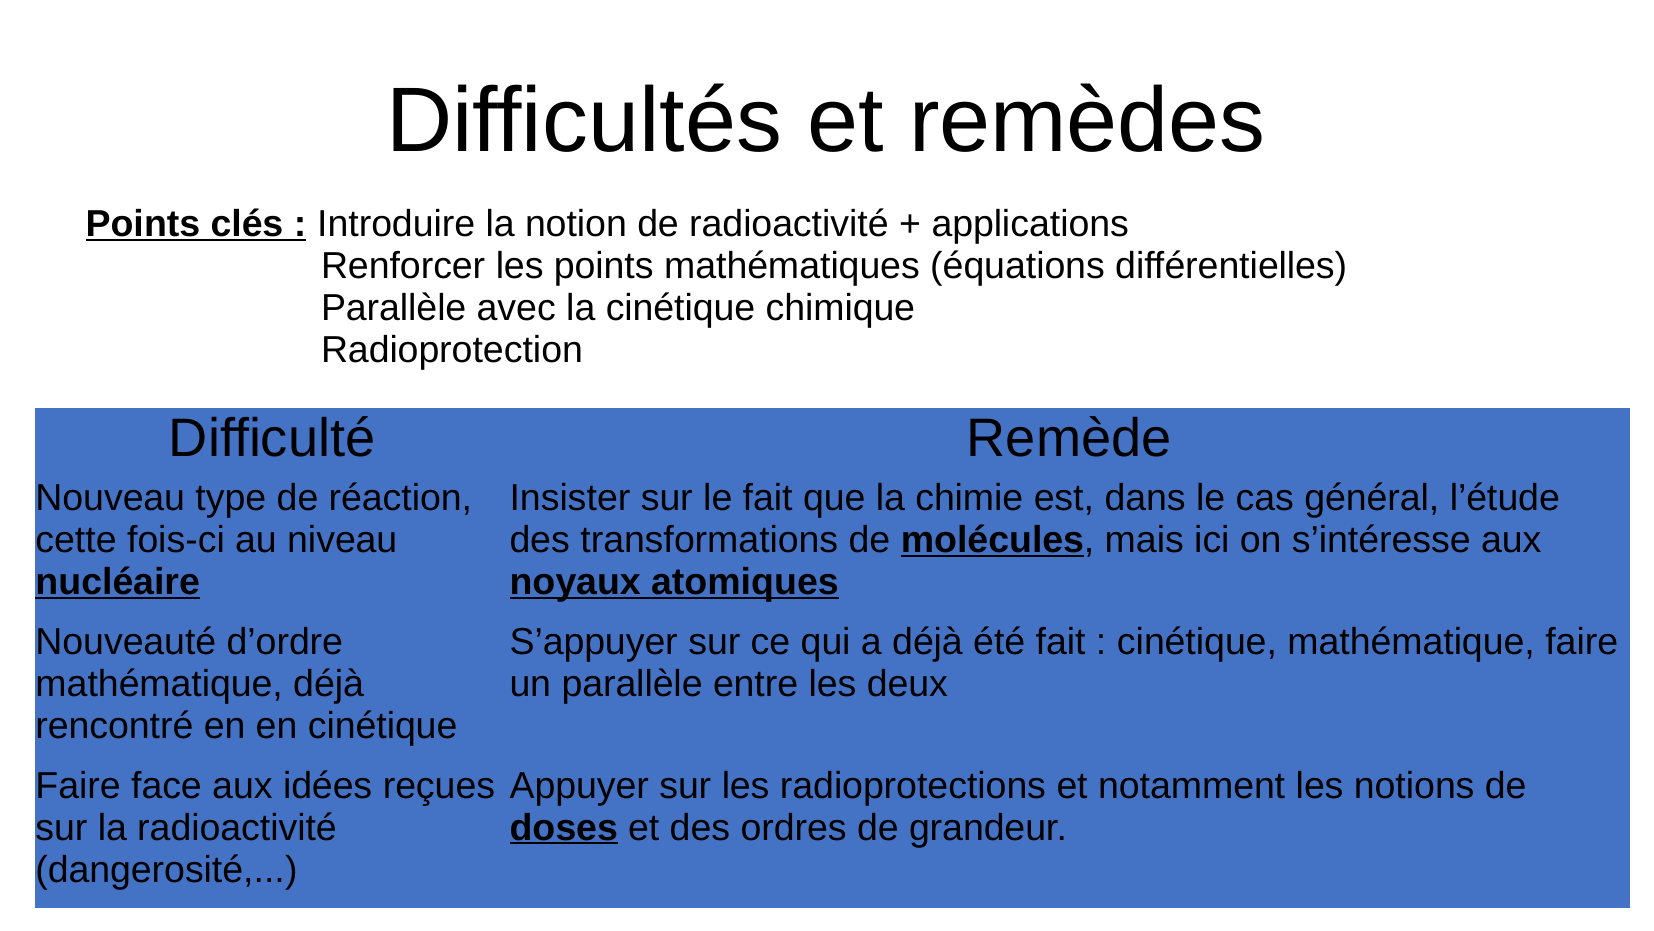

# Difficultés et remèdes
Points clés : Introduire la notion de radioactivité + applications
			 Renforcer les points mathématiques (équations différentielles)
			 Parallèle avec la cinétique chimique
			 Radioprotection
| Difficulté | Remède |
| --- | --- |
| Nouveau type de réaction, cette fois-ci au niveau nucléaire | Insister sur le fait que la chimie est, dans le cas général, l’étude des transformations de molécules, mais ici on s’intéresse aux noyaux atomiques |
| Nouveauté d’ordre mathématique, déjà rencontré en en cinétique | S’appuyer sur ce qui a déjà été fait : cinétique, mathématique, faire un parallèle entre les deux |
| Faire face aux idées reçues sur la radioactivité (dangerosité,...) | Appuyer sur les radioprotections et notamment les notions de doses et des ordres de grandeur. |